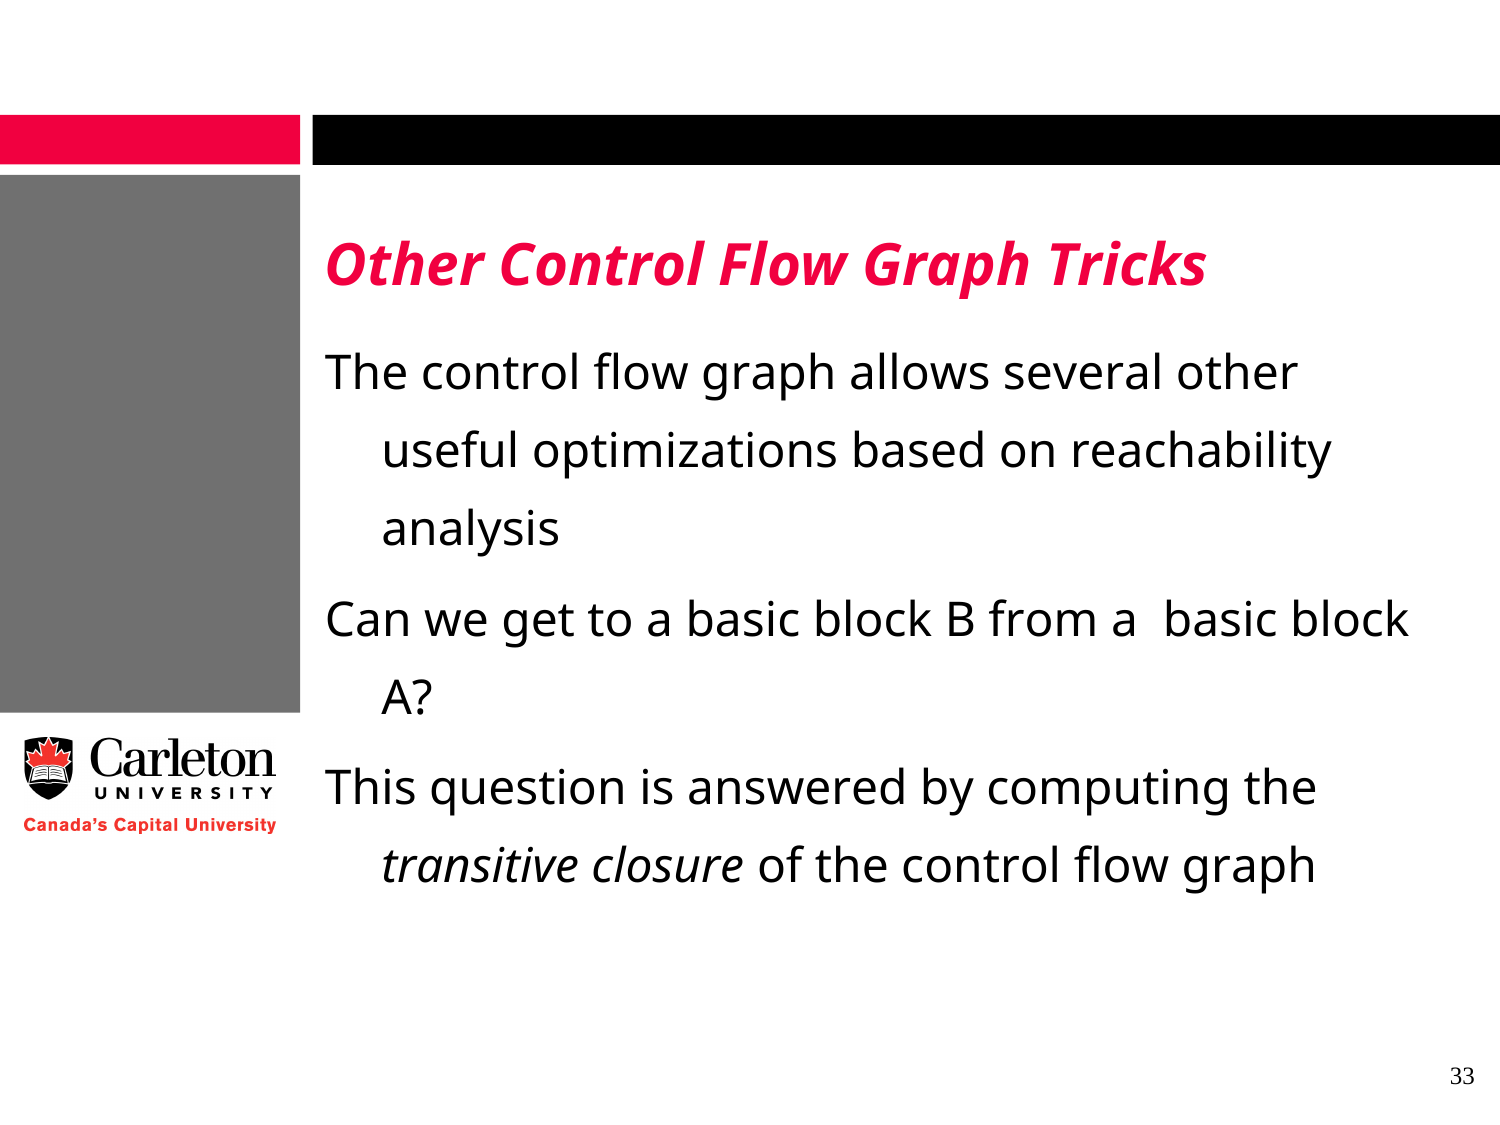

# Other Control Flow Graph Tricks
The control flow graph allows several other useful optimizations based on reachability analysis
Can we get to a basic block B from a basic block A?
This question is answered by computing the transitive closure of the control flow graph
33